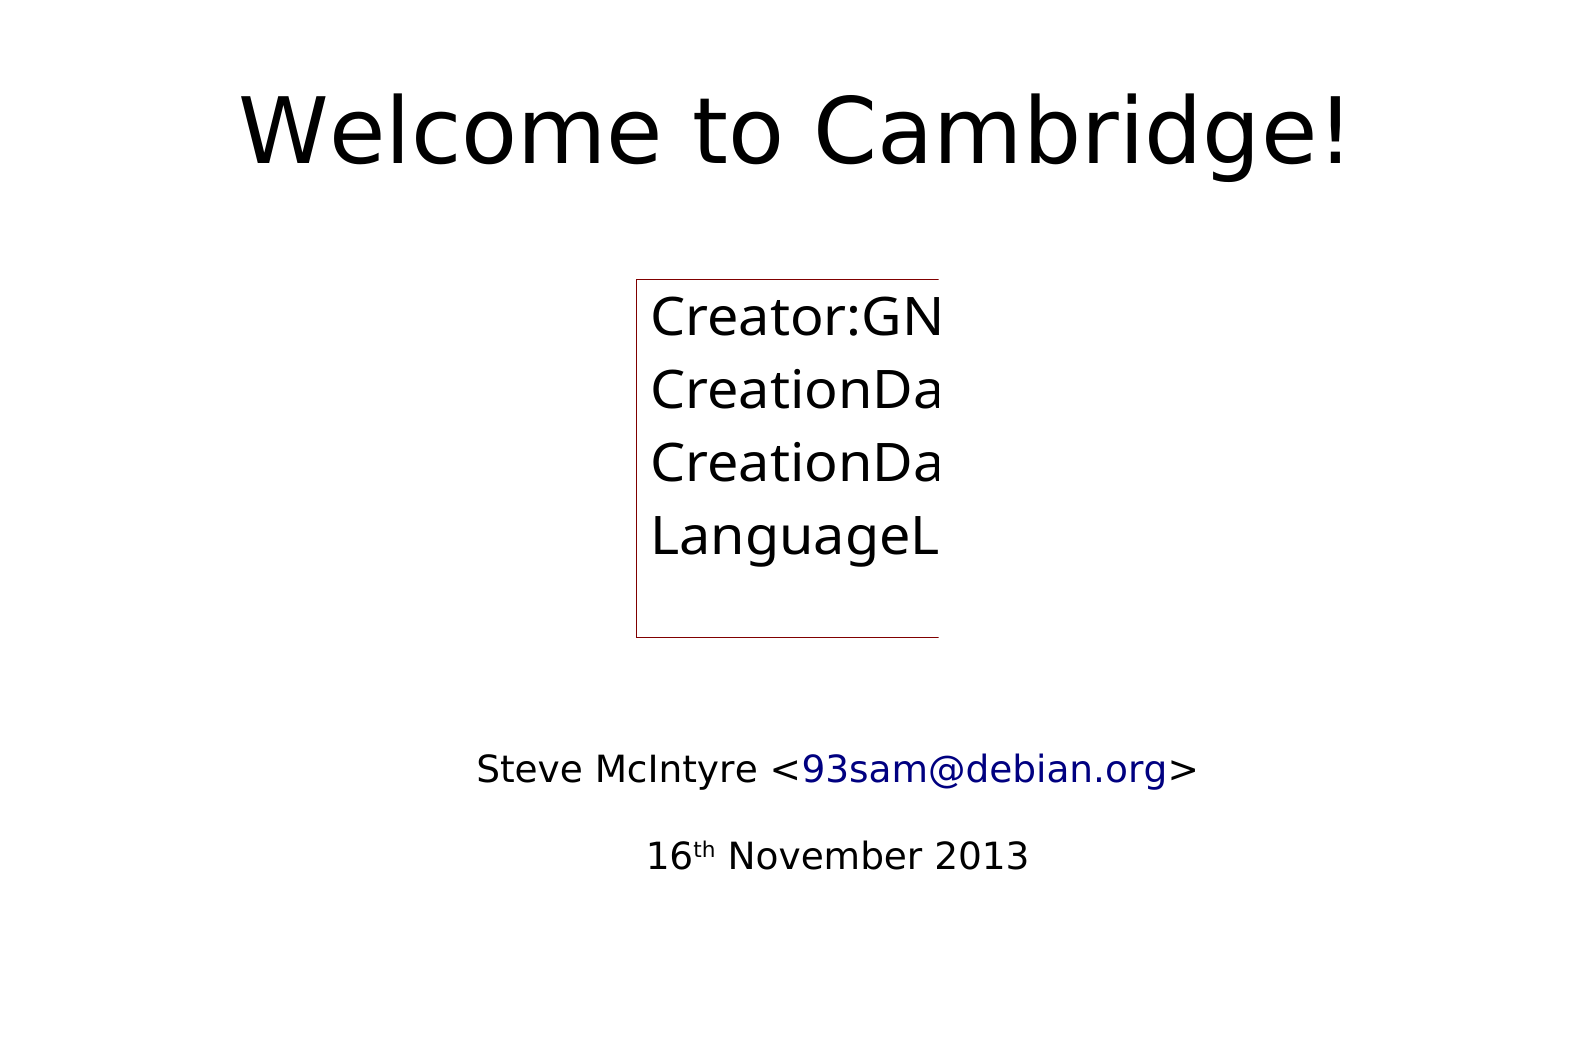

# Welcome to Cambridge!
Steve McIntyre <93sam@debian.org>
16th November 2013
1